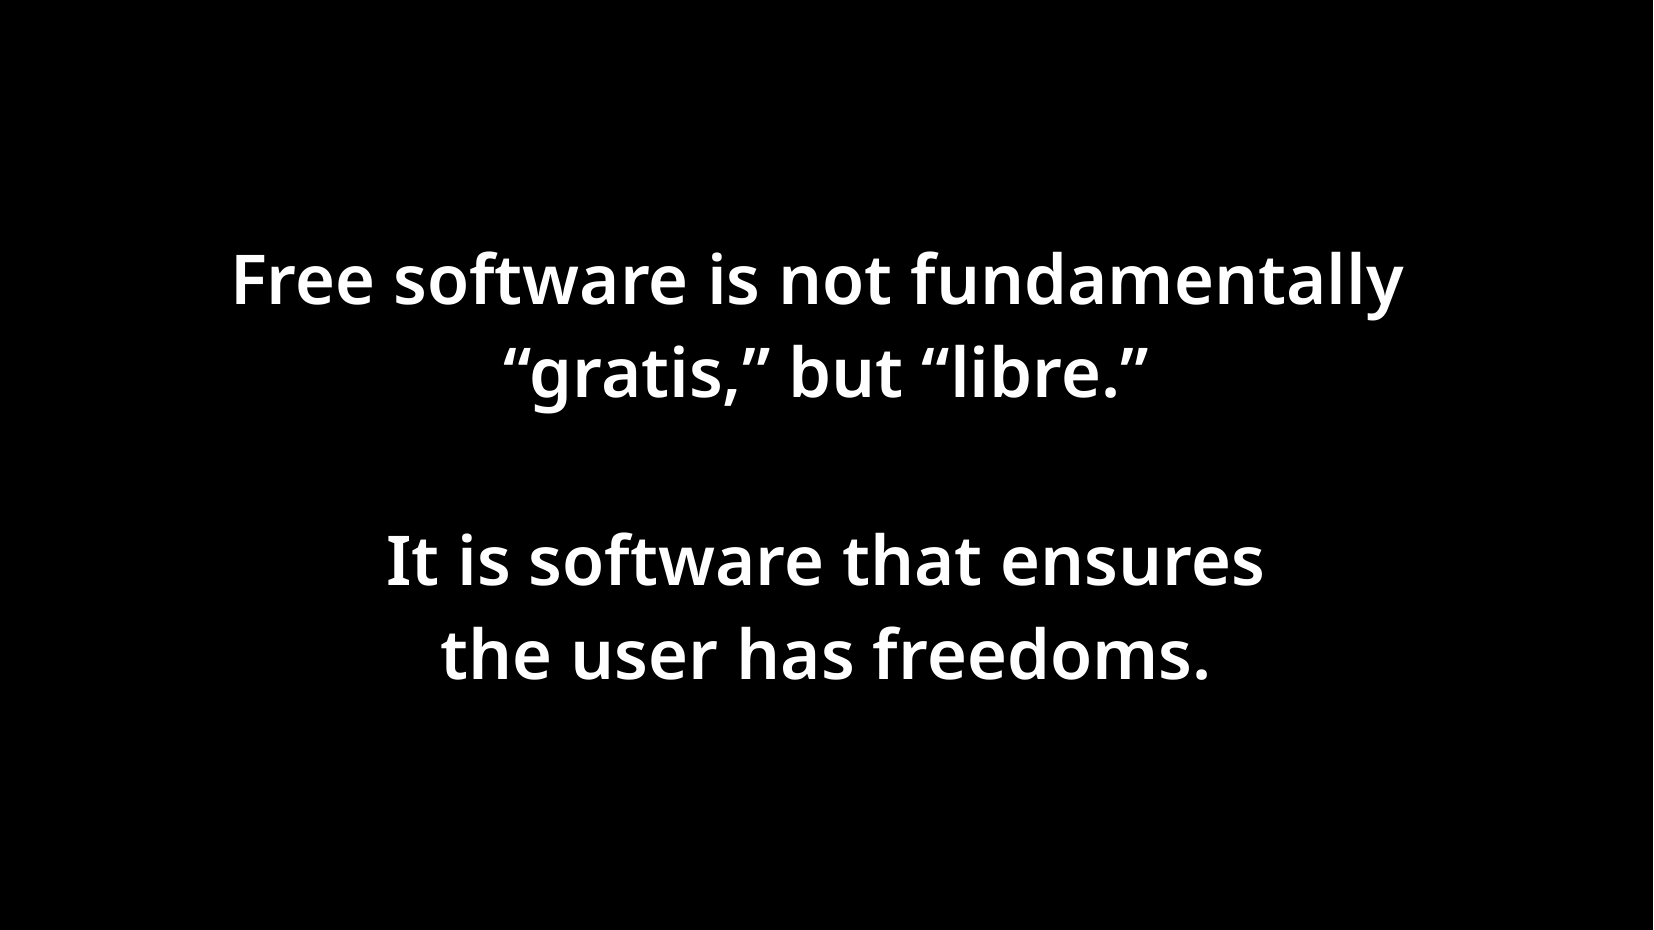

# Free software is not fundamentally “gratis,” but “libre.” It is software that ensures the user has freedoms.